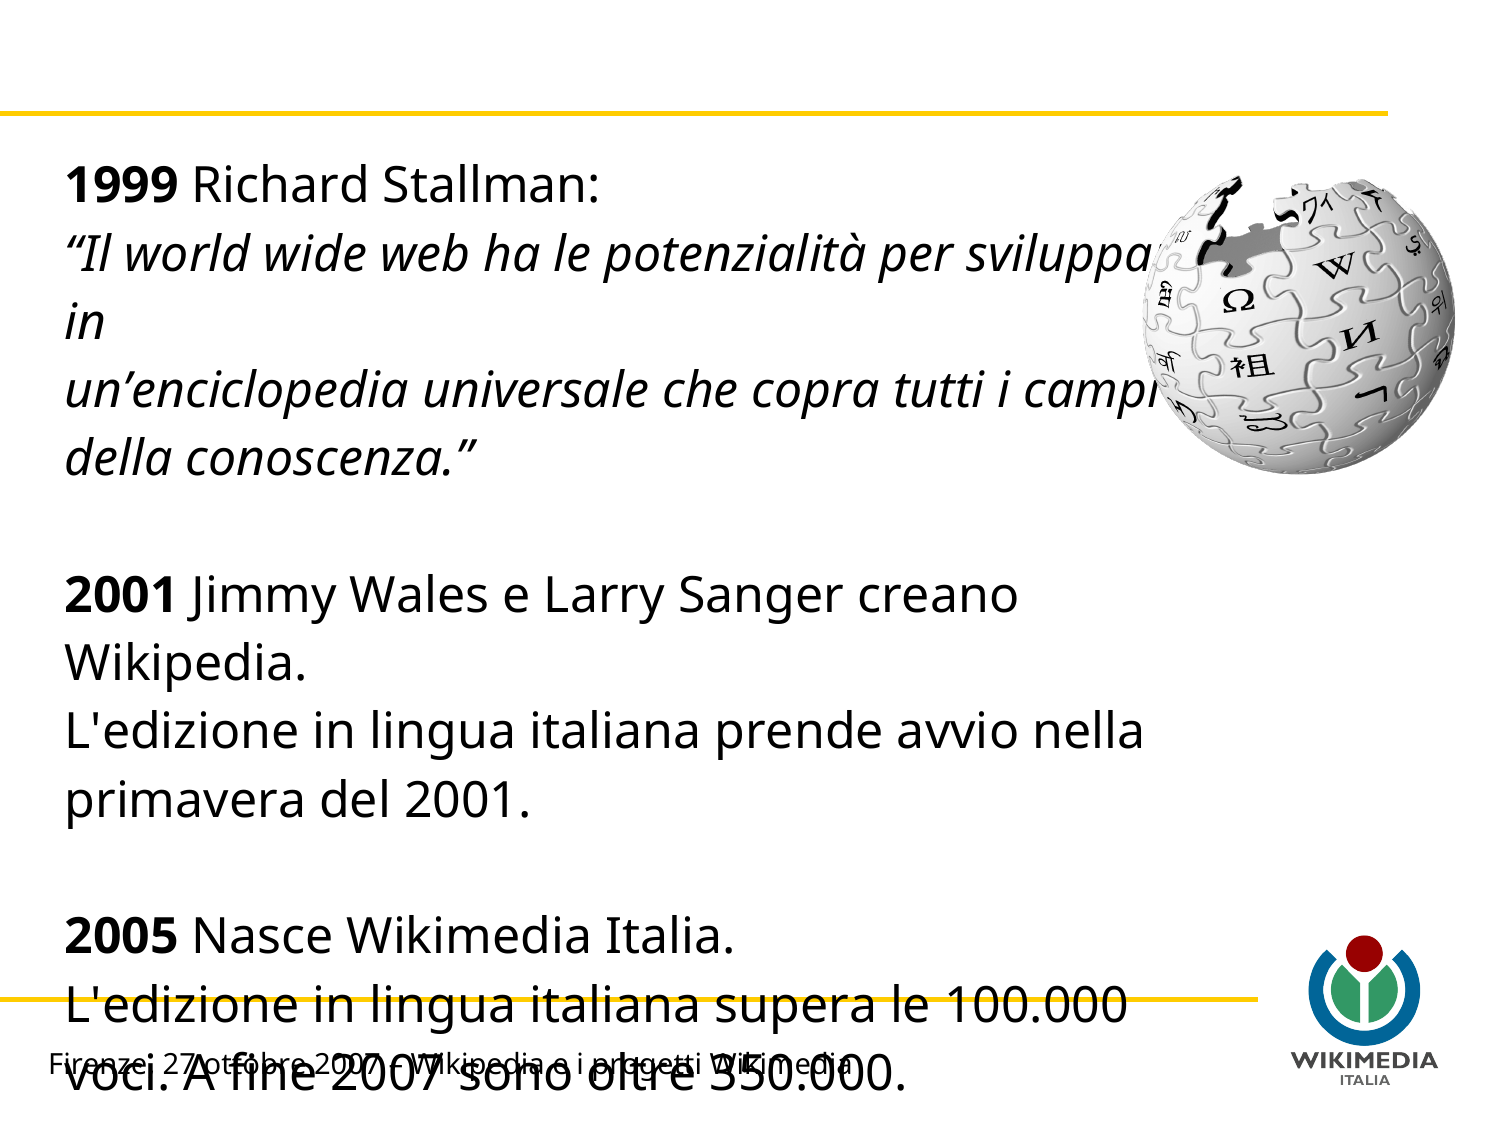

1999 Richard Stallman:
“Il world wide web ha le potenzialità per svilupparsi in
un’enciclopedia universale che copra tutti i campi
della conoscenza.”
2001 Jimmy Wales e Larry Sanger creano Wikipedia.
L'edizione in lingua italiana prende avvio nella
primavera del 2001.
2005 Nasce Wikimedia Italia.
L'edizione in lingua italiana supera le 100.000 voci. A fine 2007 sono oltre 350.000.
Firenze, 27 ottobre 2007 – Wikipedia e i progetti Wikimedia